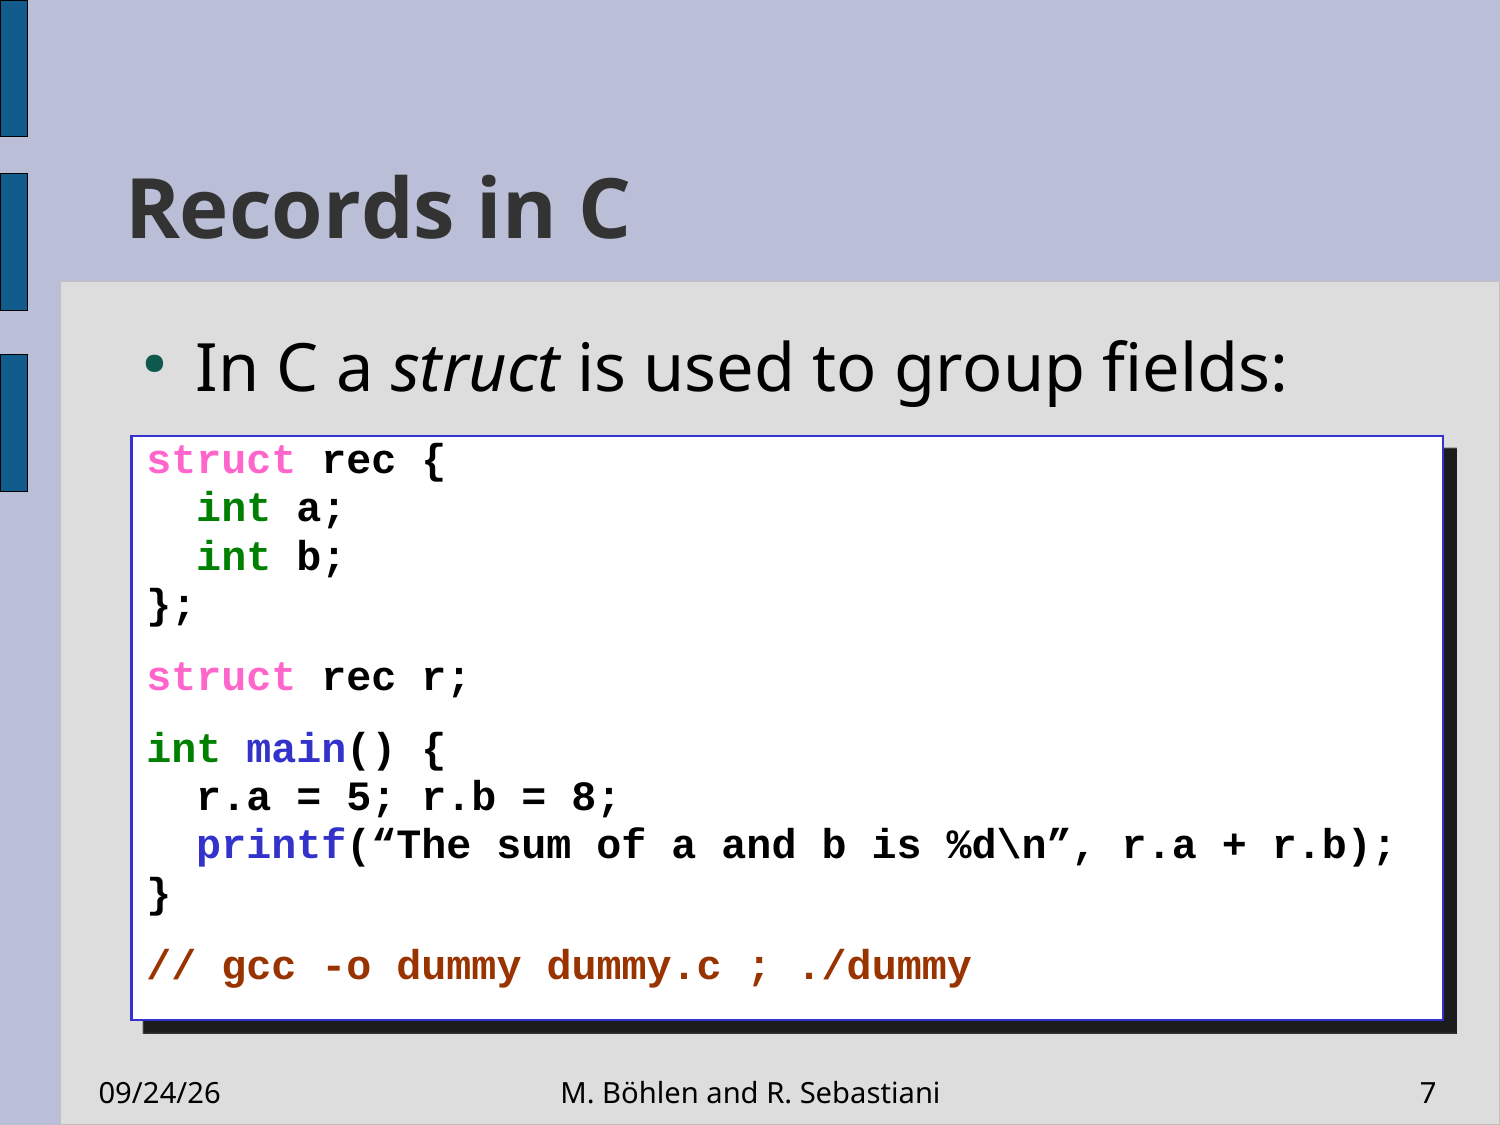

# Records in C
In C a struct is used to group fields:
struct rec {
 int a;
 int b;
};
struct rec r;
int main() {
 r.a = 5; r.b = 8;
 printf(“The sum of a and b is %d\n”, r.a + r.b);
}
// gcc -o dummy dummy.c ; ./dummy
M. Böhlen and R. Sebastiani
7